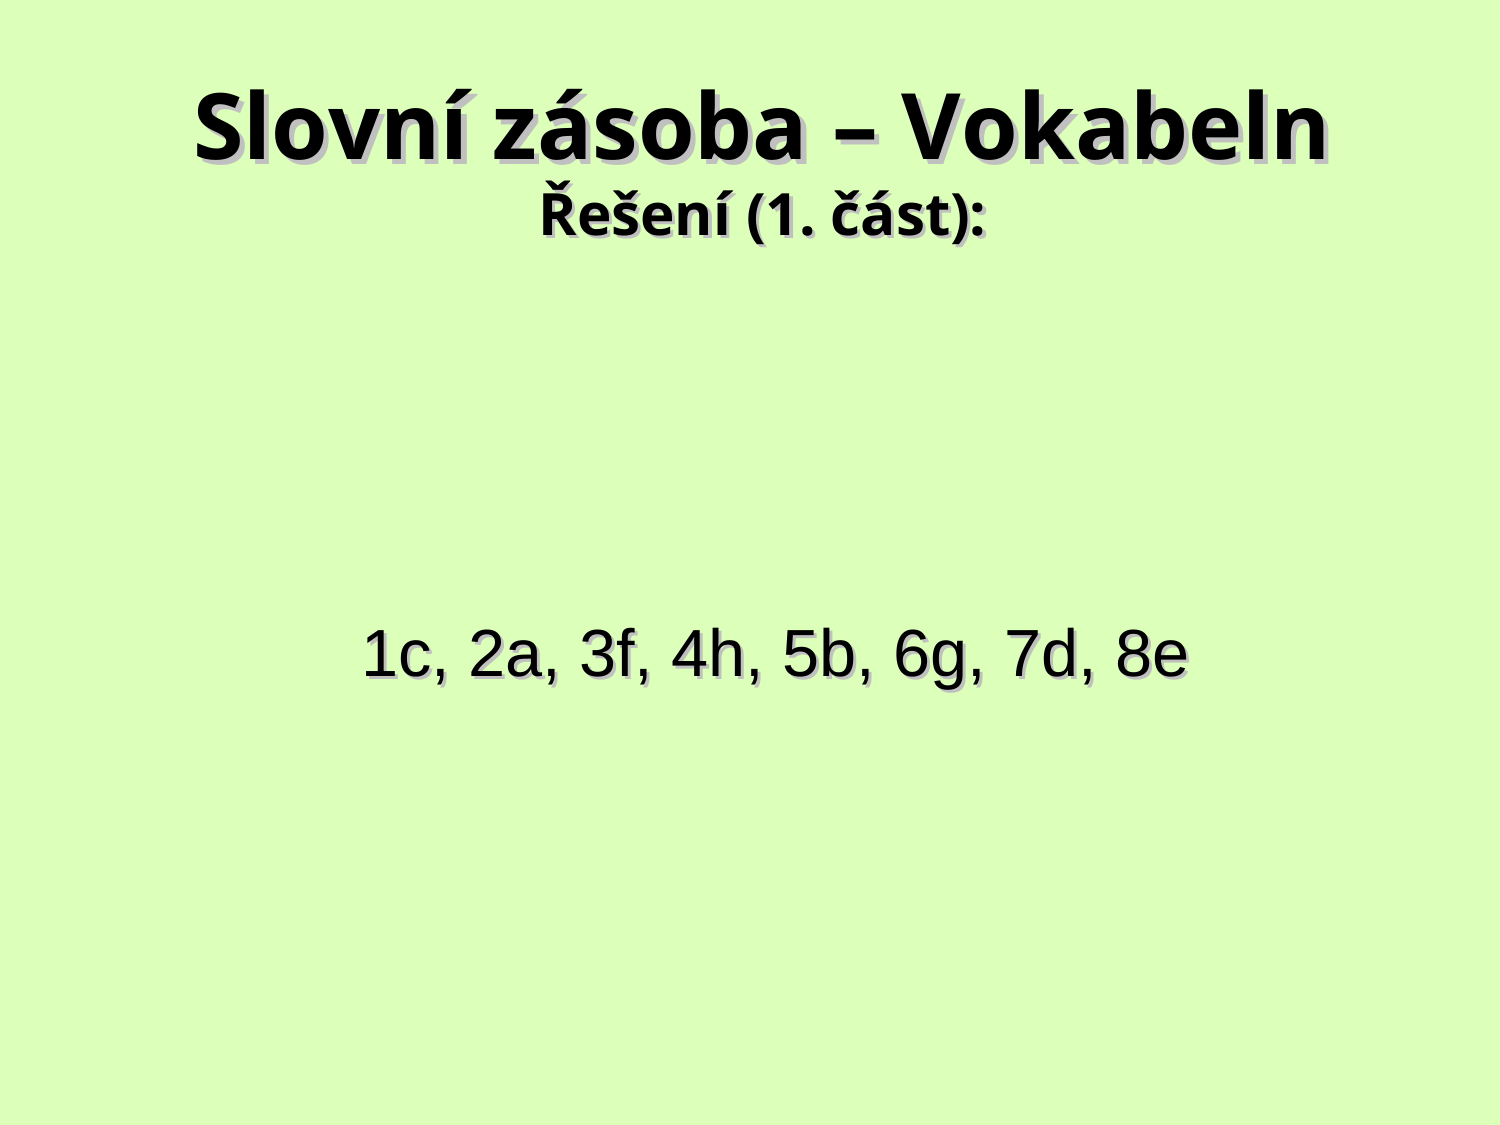

# Slovní zásoba – Vokabeln Řešení (1. část):
1c, 2a, 3f, 4h, 5b, 6g, 7d, 8e